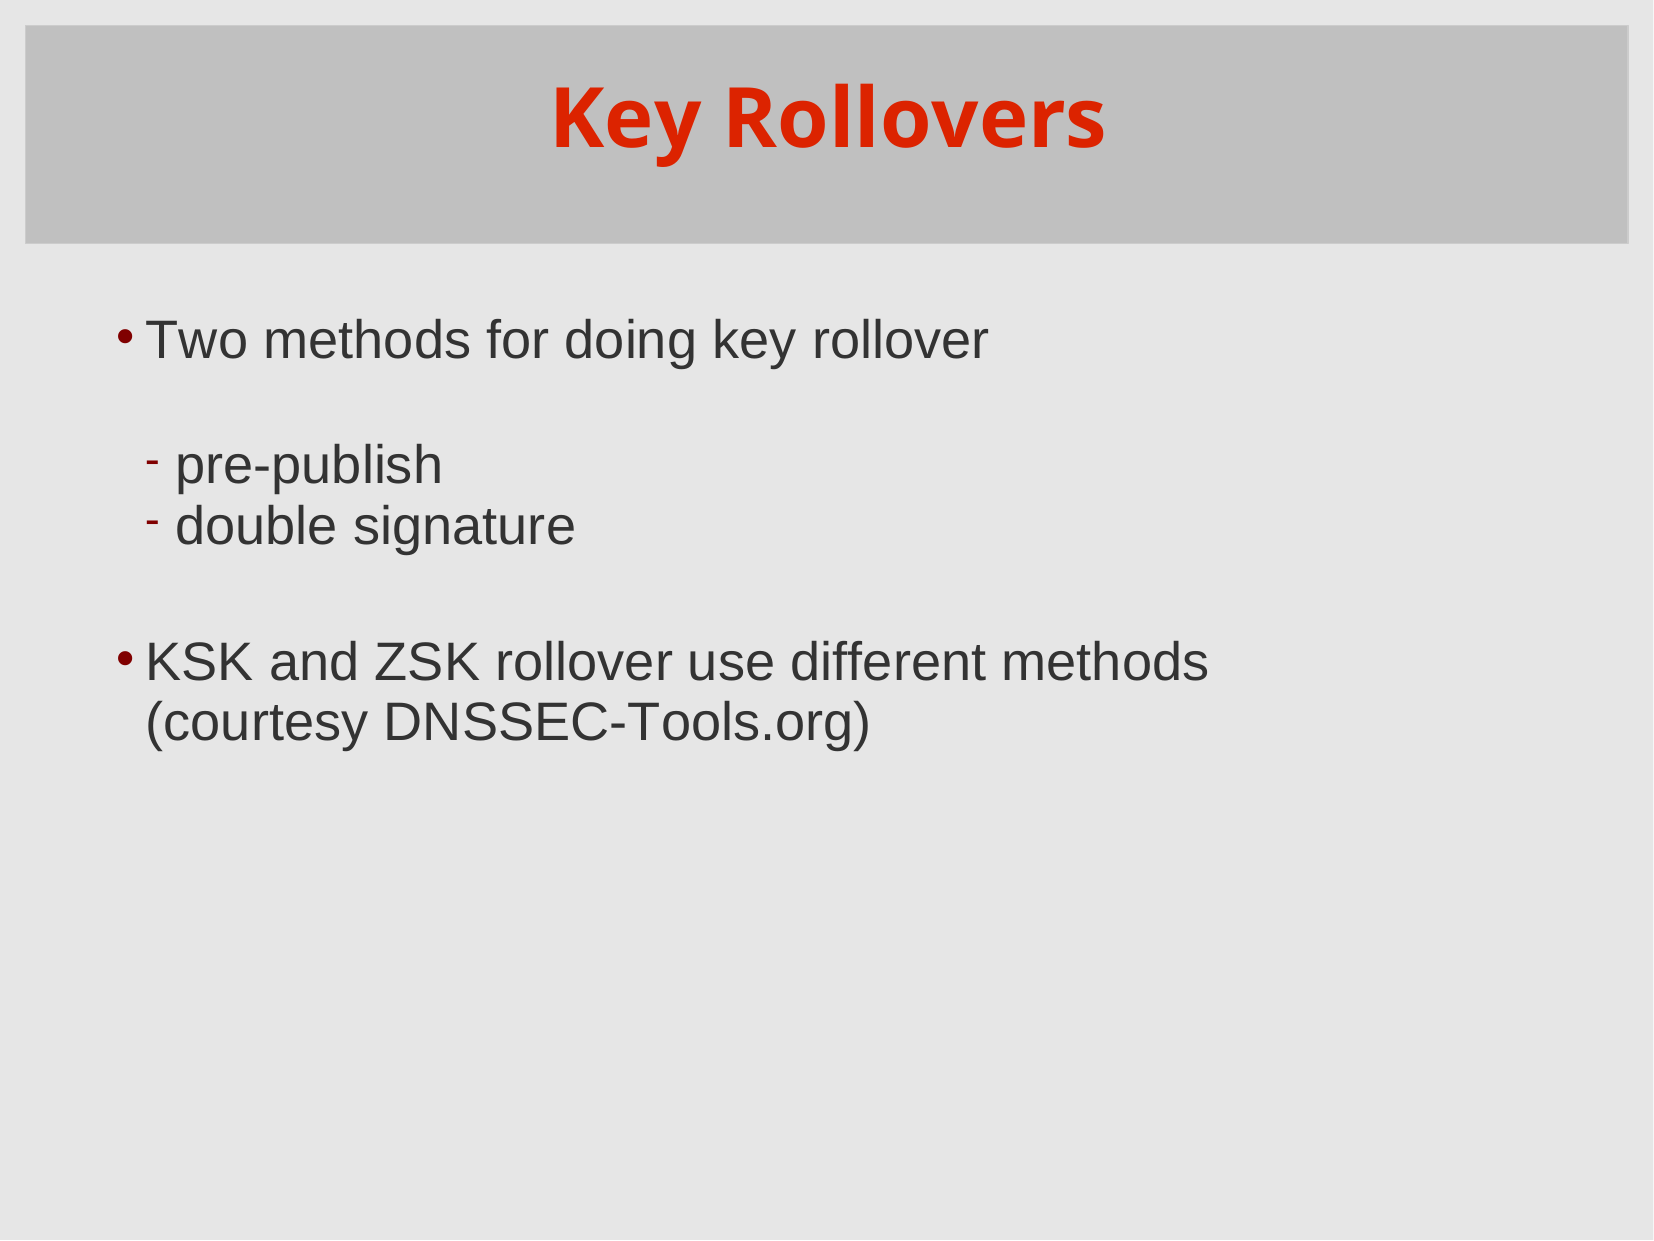

# Key Rollovers
Two methods for doing key rollover
pre-publish
double signature
KSK and ZSK rollover use different methods
(courtesy DNSSEC-Tools.org)